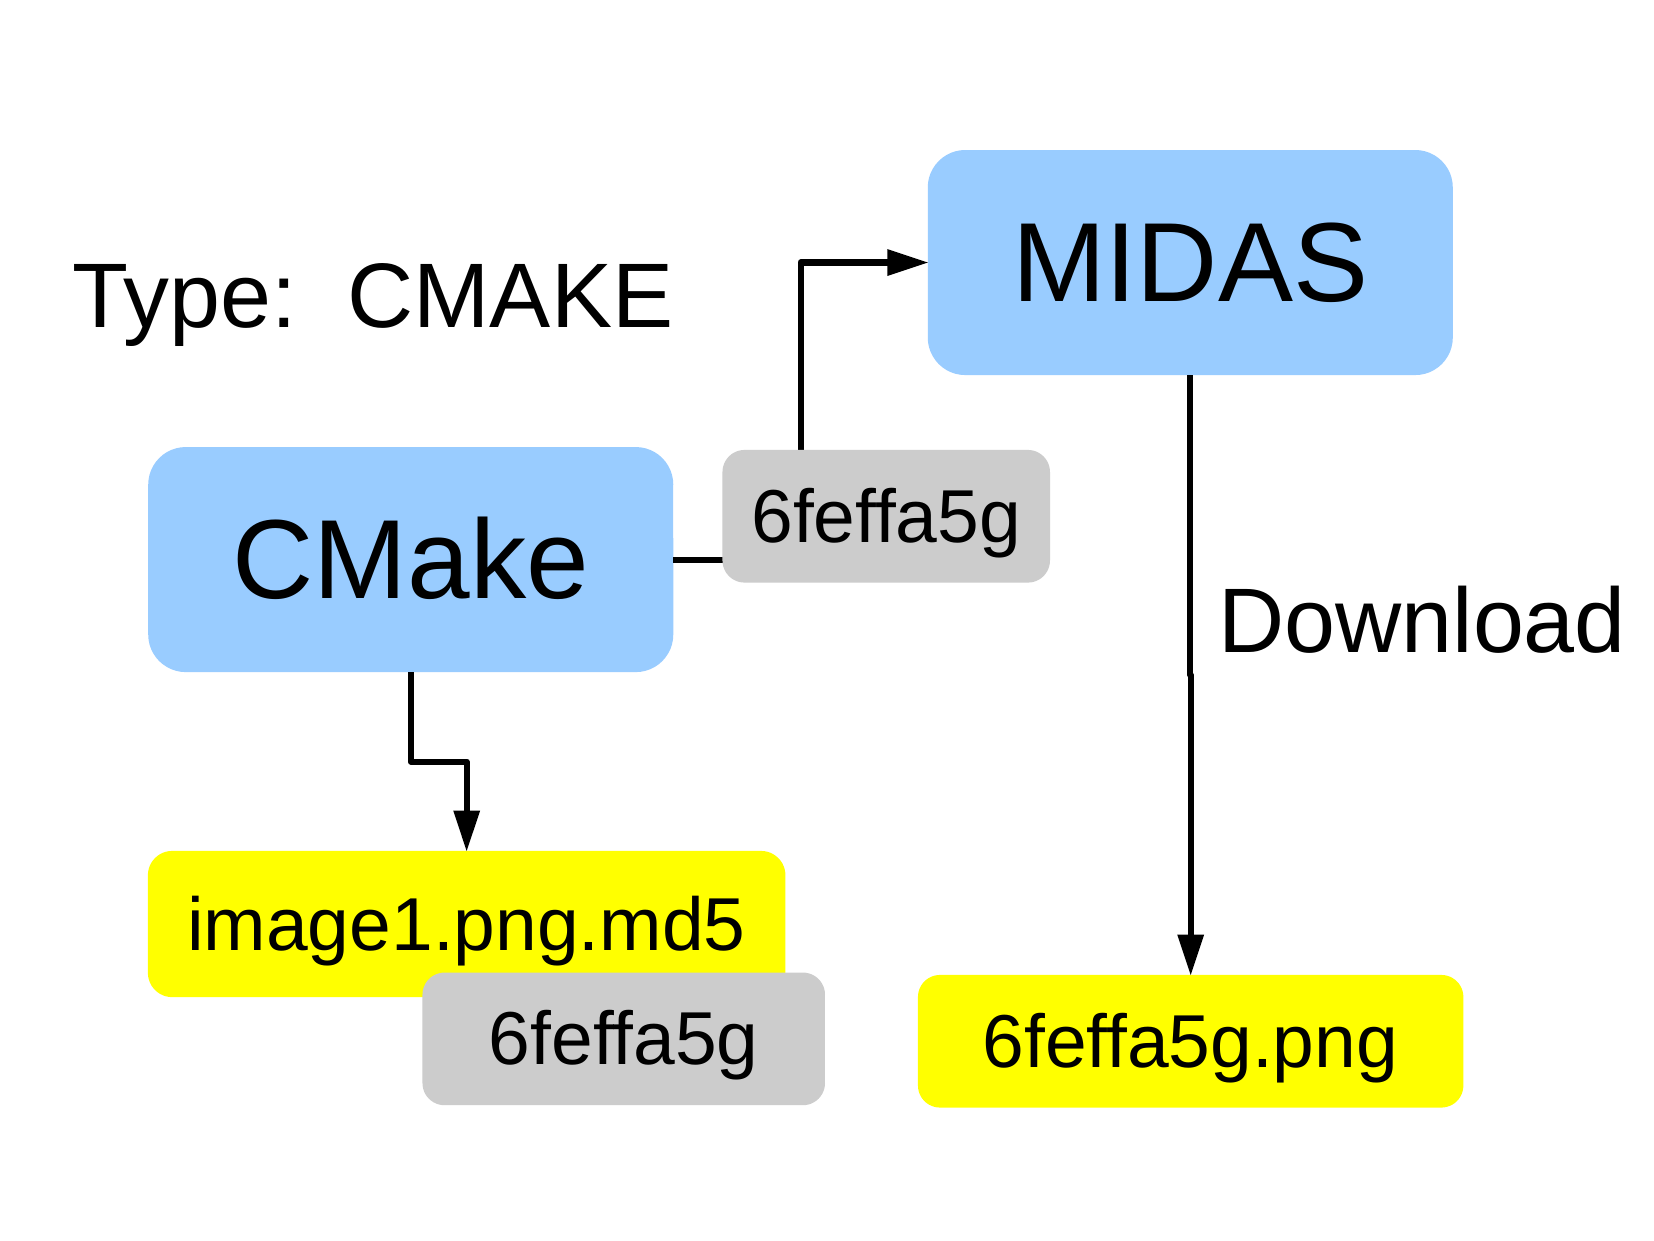

MIDAS
Type: CMAKE
CMake
6feffa5g
Download
image1.png.md5
6feffa5g
6feffa5g.png